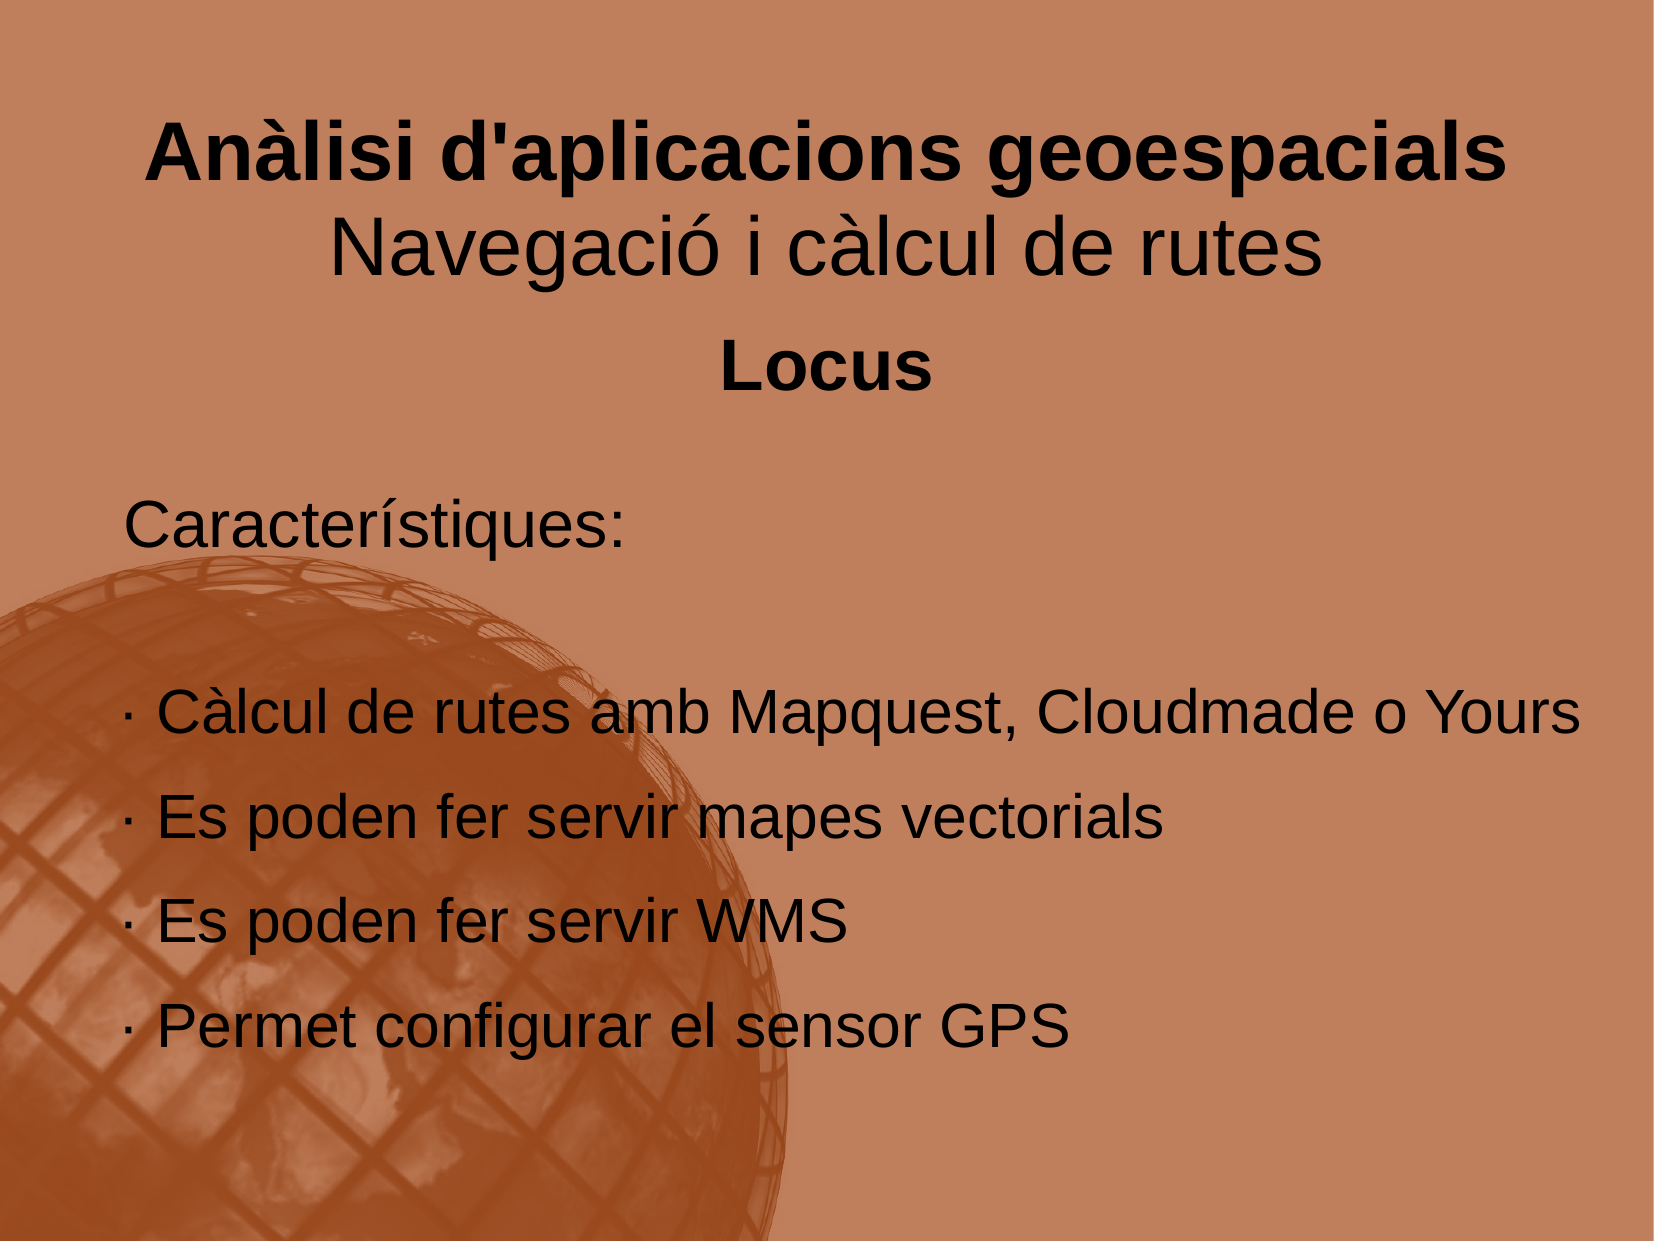

# Anàlisi d'aplicacions geoespacials
Navegació i càlcul de rutes
Locus
Característiques:
· Càlcul de rutes amb Mapquest, Cloudmade o Yours
· Es poden fer servir mapes vectorials
· Es poden fer servir WMS
· Permet configurar el sensor GPS